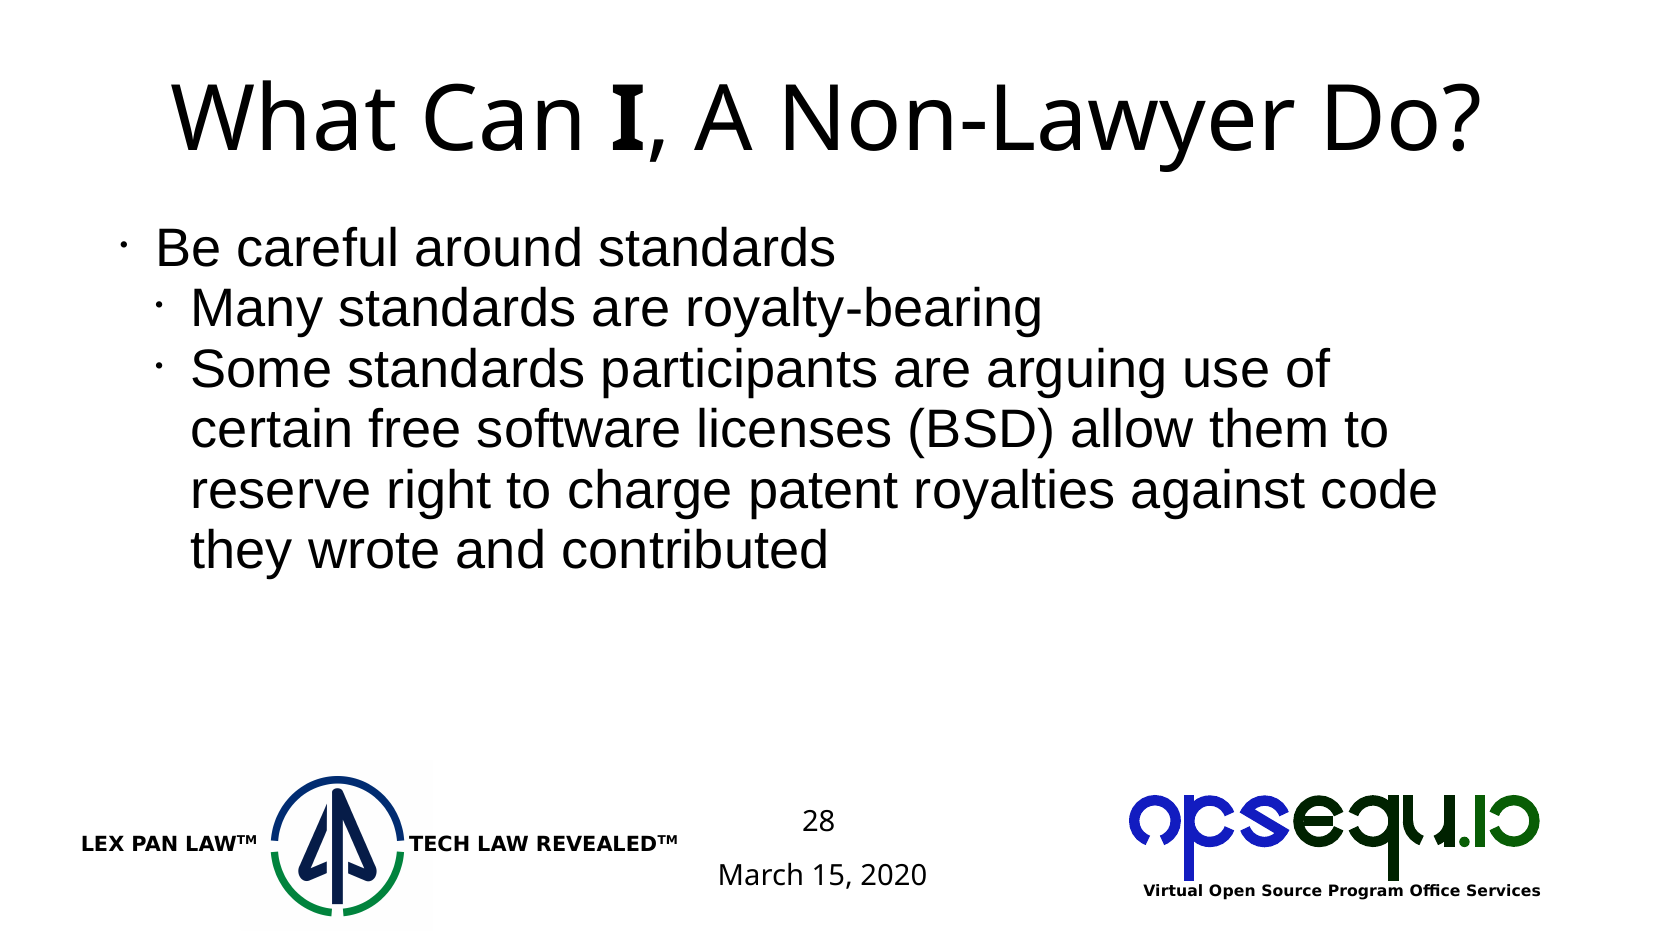

# What Can I, A Non-Lawyer Do?
Be careful around standards
Many standards are royalty-bearing
Some standards participants are arguing use of certain free software licenses (BSD) allow them to reserve right to charge patent royalties against code they wrote and contributed
28
March 15, 2020